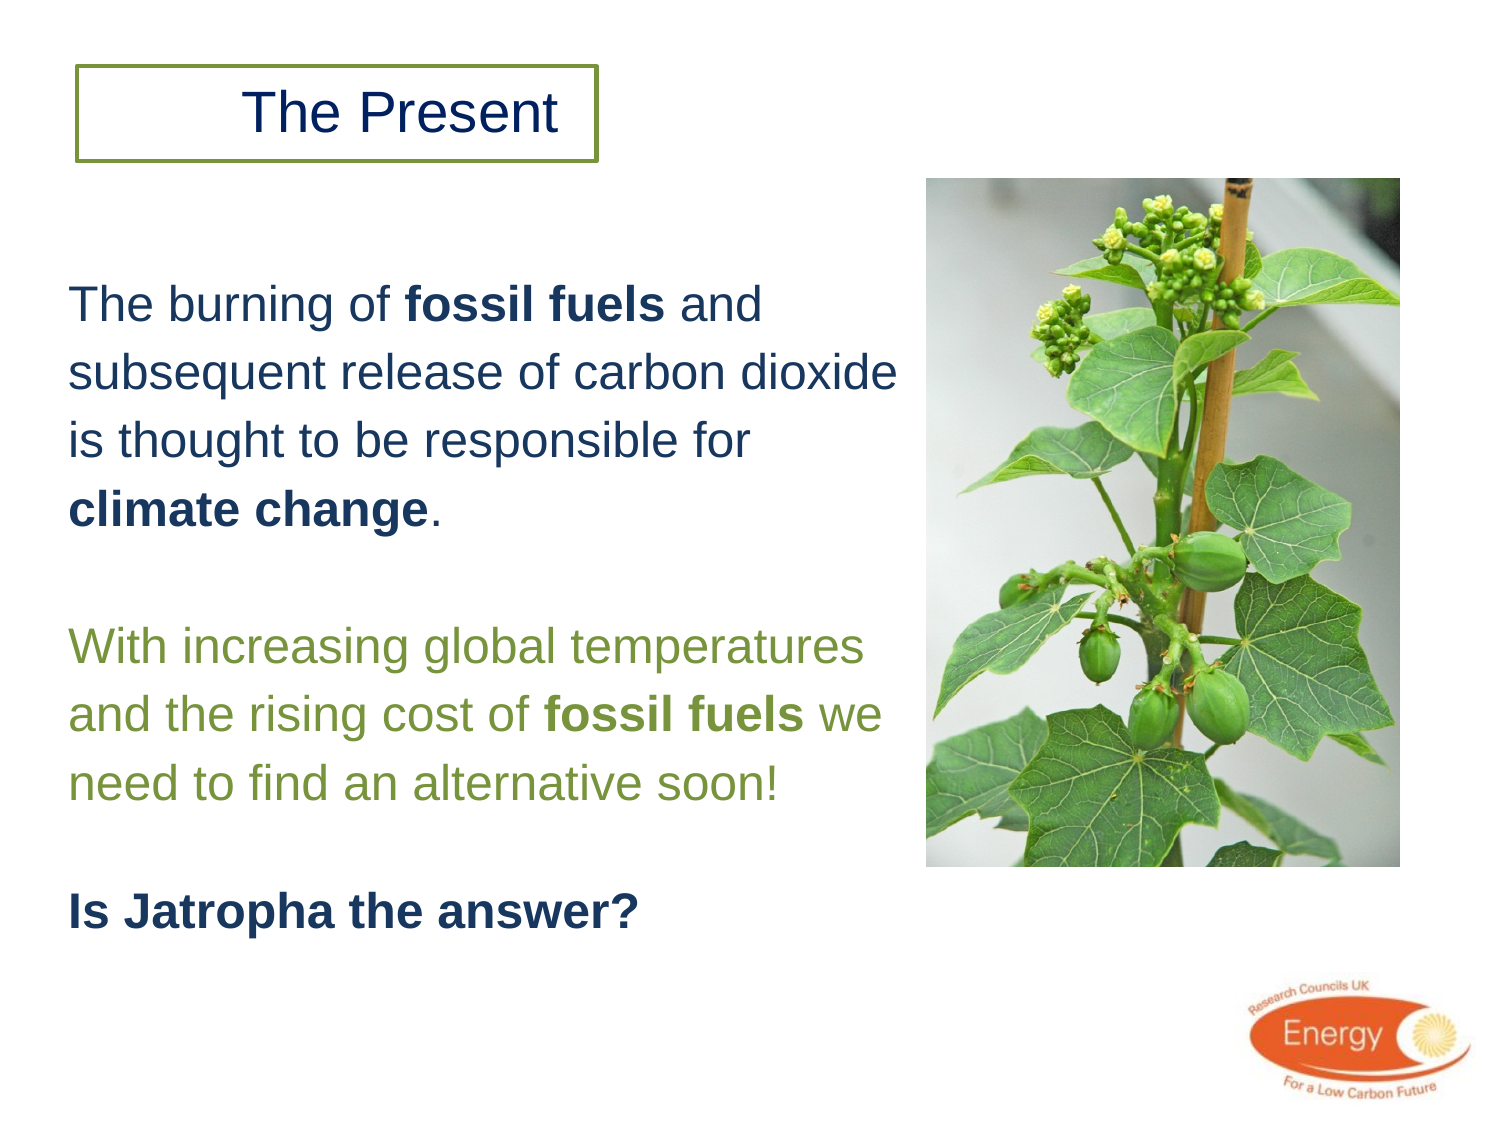

The Present
The burning of fossil fuels and subsequent release of carbon dioxide is thought to be responsible for climate change.
With increasing global temperatures and the rising cost of fossil fuels we need to find an alternative soon!
Is Jatropha the answer?